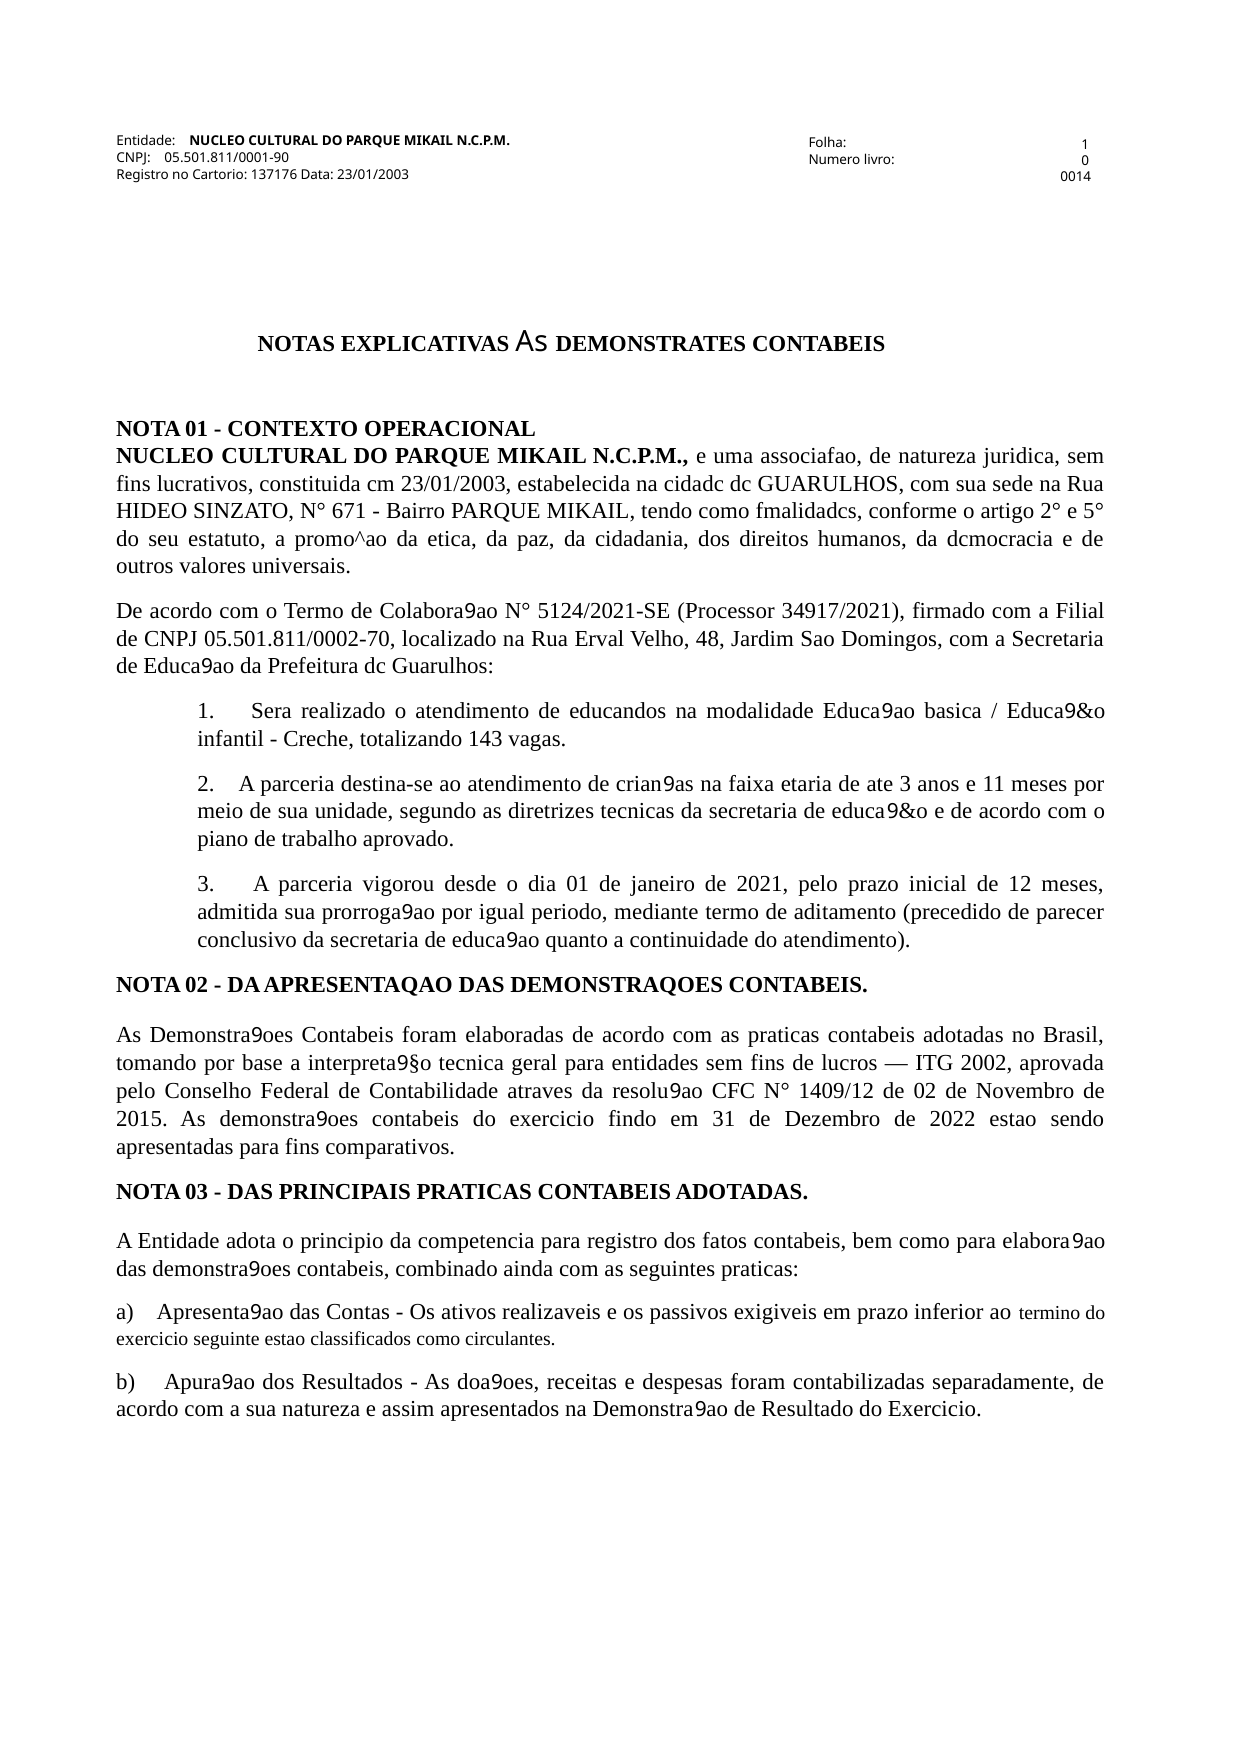

Entidade: NUCLEO CULTURAL DO PARQUE MIKAIL N.C.P.M.
CNPJ: 05.501.811/0001-90
Registro no Cartorio: 137176 Data: 23/01/2003
Folha:
Numero livro:
10
0014
NOTAS EXPLICATIVAS As DEMONSTRATES CONTABEIS NOTA 01 - CONTEXTO OPERACIONAL
NUCLEO CULTURAL DO PARQUE MIKAIL N.C.P.M., e uma associafao, de natureza juridica, sem fins lucrativos, constituida cm 23/01/2003, estabelecida na cidadc dc GUARULHOS, com sua sede na Rua HIDEO SINZATO, N° 671 - Bairro PARQUE MIKAIL, tendo como fmalidadcs, conforme o artigo 2° e 5° do seu estatuto, a promo^ao da etica, da paz, da cidadania, dos direitos humanos, da dcmocracia e de outros valores universais.
De acordo com o Termo de Colabora9ao N° 5124/2021-SE (Processor 34917/2021), firmado com a Filial de CNPJ 05.501.811/0002-70, localizado na Rua Erval Velho, 48, Jardim Sao Domingos, com a Secretaria de Educa9ao da Prefeitura dc Guarulhos:
1. Sera realizado o atendimento de educandos na modalidade Educa9ao basica / Educa9&o infantil - Creche, totalizando 143 vagas.
2. A parceria destina-se ao atendimento de crian9as na faixa etaria de ate 3 anos e 11 meses por meio de sua unidade, segundo as diretrizes tecnicas da secretaria de educa9&o e de acordo com o piano de trabalho aprovado.
3. A parceria vigorou desde o dia 01 de janeiro de 2021, pelo prazo inicial de 12 meses, admitida sua prorroga9ao por igual periodo, mediante termo de aditamento (precedido de parecer conclusivo da secretaria de educa9ao quanto a continuidade do atendimento).
NOTA 02 - DA APRESENTAQAO DAS DEMONSTRAQOES CONTABEIS.
As Demonstra9oes Contabeis foram elaboradas de acordo com as praticas contabeis adotadas no Brasil, tomando por base a interpreta9§o tecnica geral para entidades sem fins de lucros — ITG 2002, aprovada pelo Conselho Federal de Contabilidade atraves da resolu9ao CFC N° 1409/12 de 02 de Novembro de 2015. As demonstra9oes contabeis do exercicio findo em 31 de Dezembro de 2022 estao sendo apresentadas para fins comparativos.
NOTA 03 - DAS PRINCIPAIS PRATICAS CONTABEIS ADOTADAS.
A Entidade adota o principio da competencia para registro dos fatos contabeis, bem como para elabora9ao das demonstra9oes contabeis, combinado ainda com as seguintes praticas:
a) Apresenta9ao das Contas - Os ativos realizaveis e os passivos exigiveis em prazo inferior ao termino do exercicio seguinte estao classificados como circulantes.
b) Apura9ao dos Resultados - As doa9oes, receitas e despesas foram contabilizadas separadamente, de acordo com a sua natureza e assim apresentados na Demonstra9ao de Resultado do Exercicio.